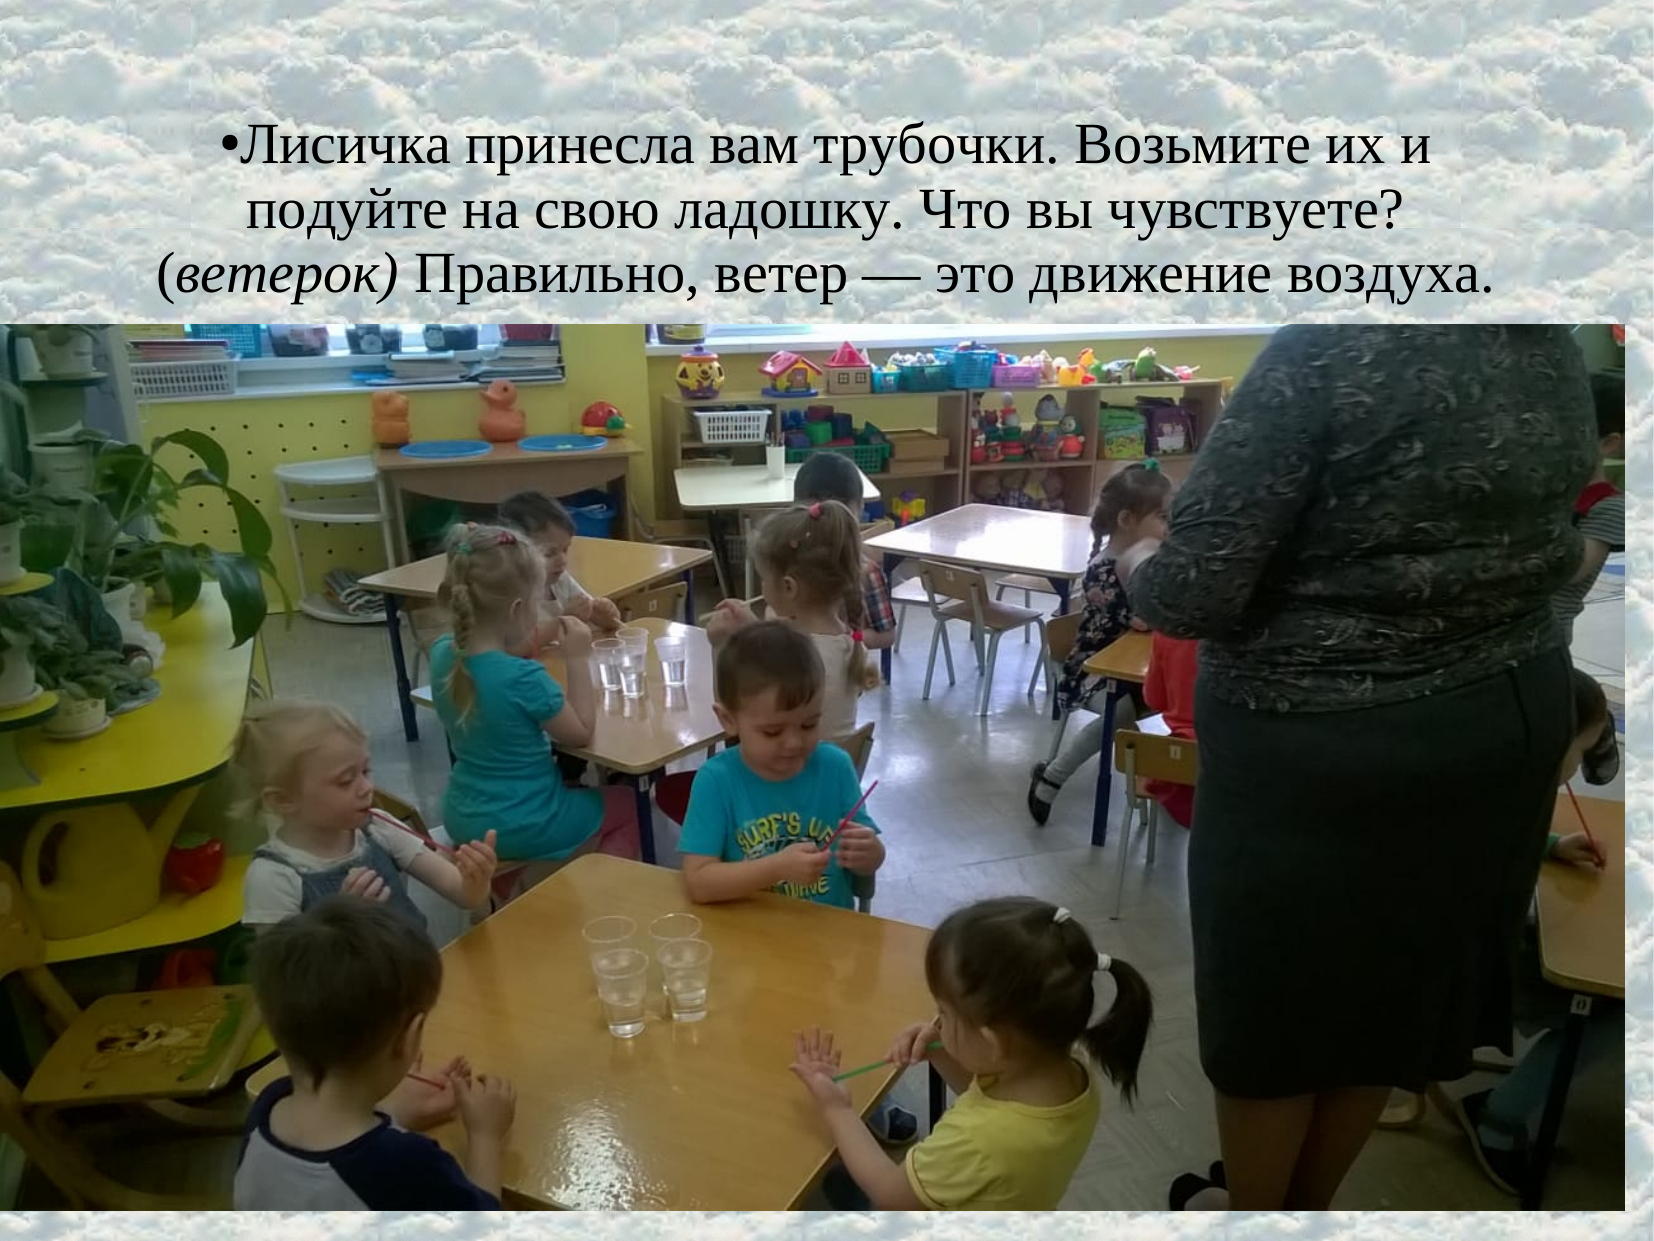

# Лисичка принесла вам трубочки. Возьмите их и подуйте на свою ладошку. Что вы чувствуете? (ветерок) Правильно, ветер — это движение воздуха.